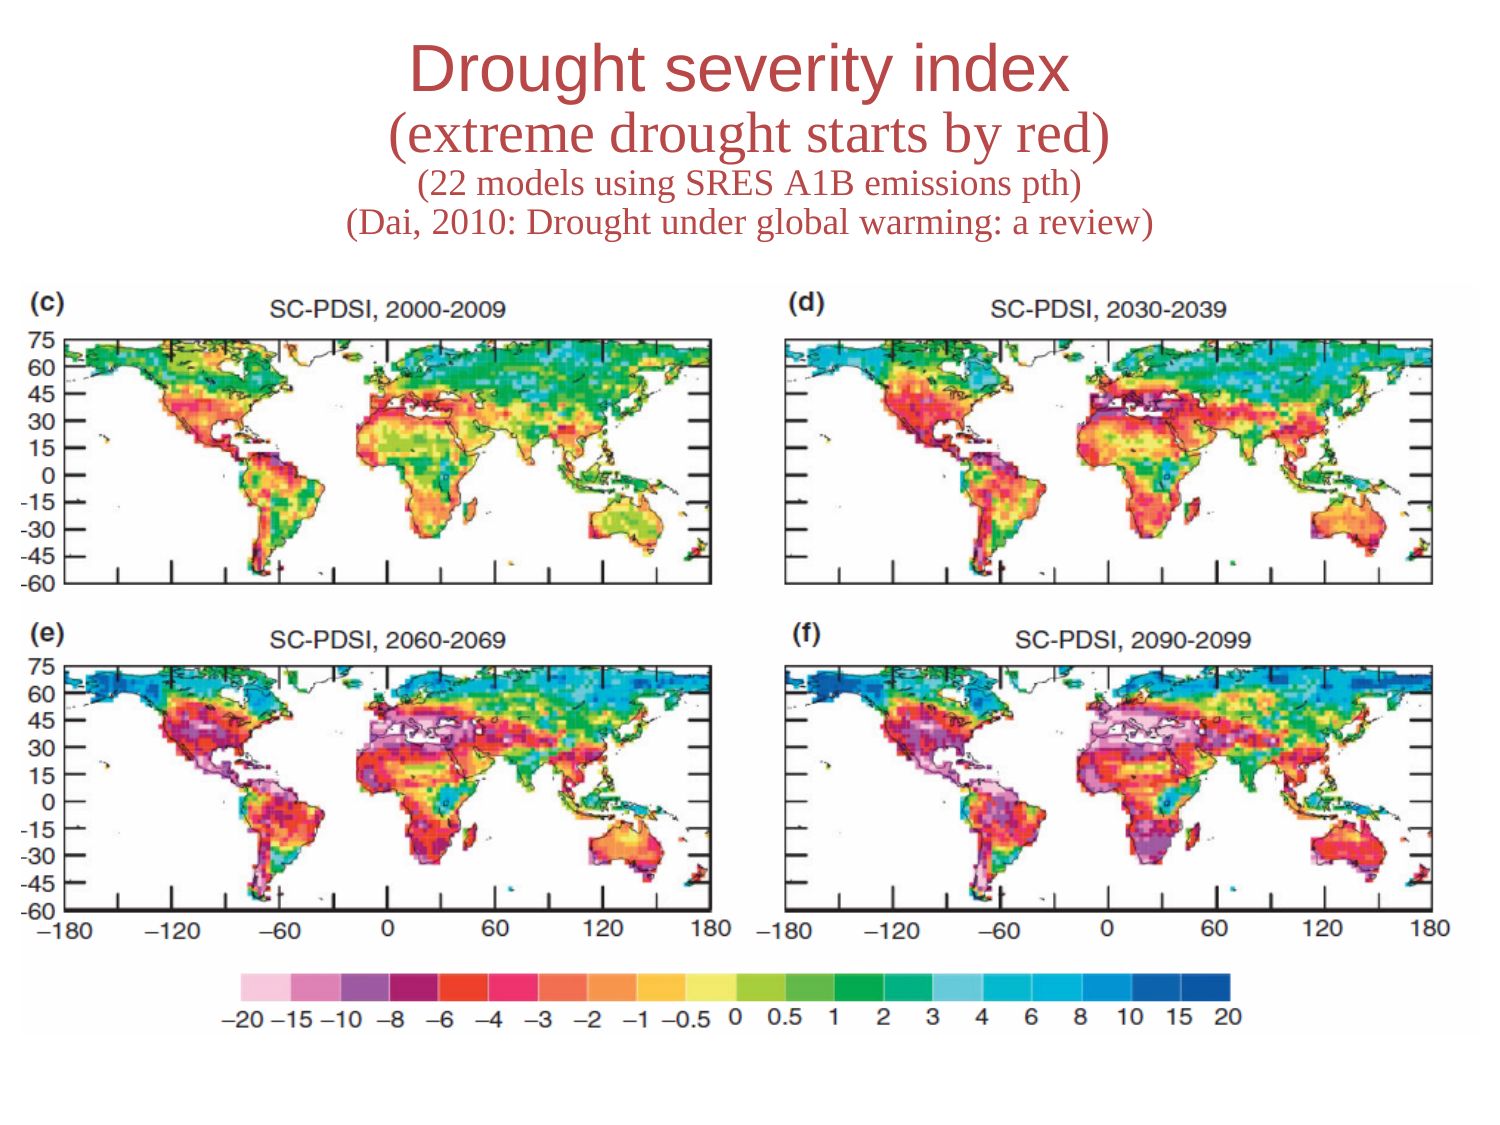

# Drought severity index (extreme drought starts by red) (22 models using SRES A1B emissions pth) (Dai, 2010: Drought under global warming: a review)